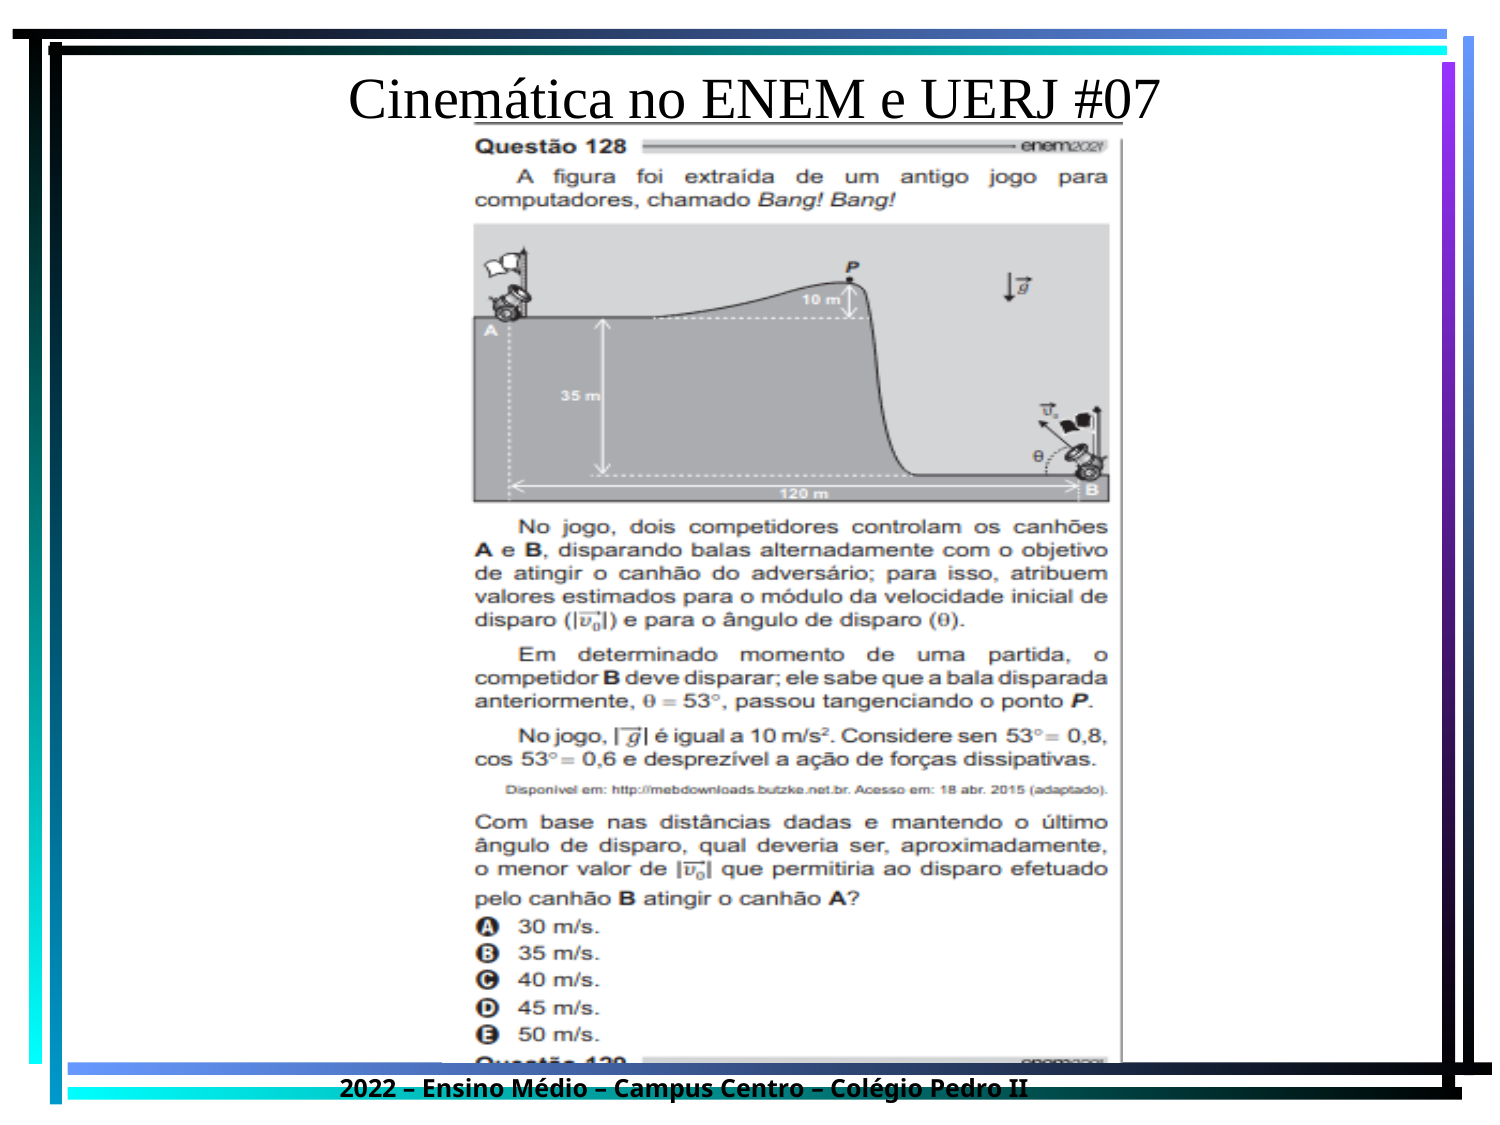

# Cinemática no ENEM e UERJ #07
2022 – Ensino Médio – Campus Centro – Colégio Pedro II